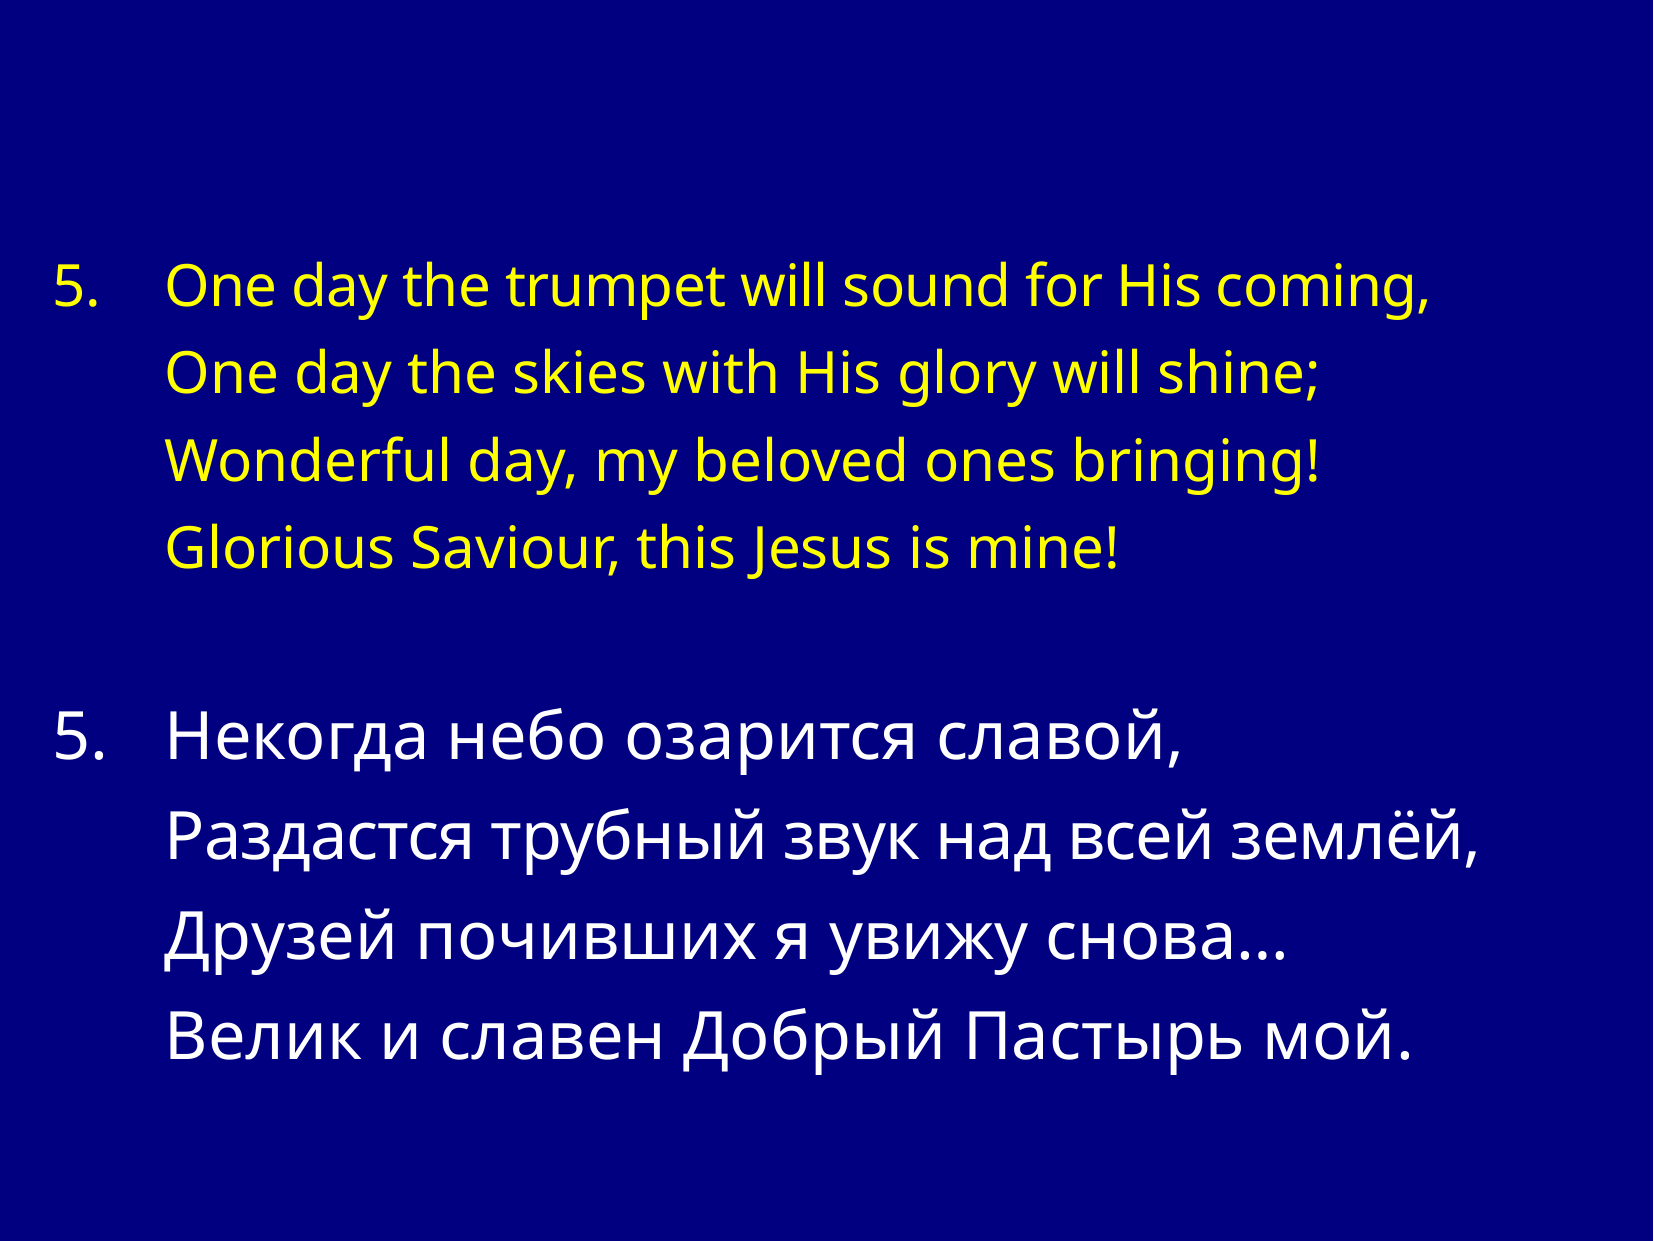

5.	One day the trumpet will sound for His coming,
	One day the skies with His glory will shine;
	Wonderful day, my beloved ones bringing!
	Glorious Saviour, this Jesus is mine!
5.	Некогда небо озарится славой,
	Раздастся трубный звук над всей землёй,
	Друзей почивших я увижу снова…
	Велик и славен Добрый Пастырь мой.